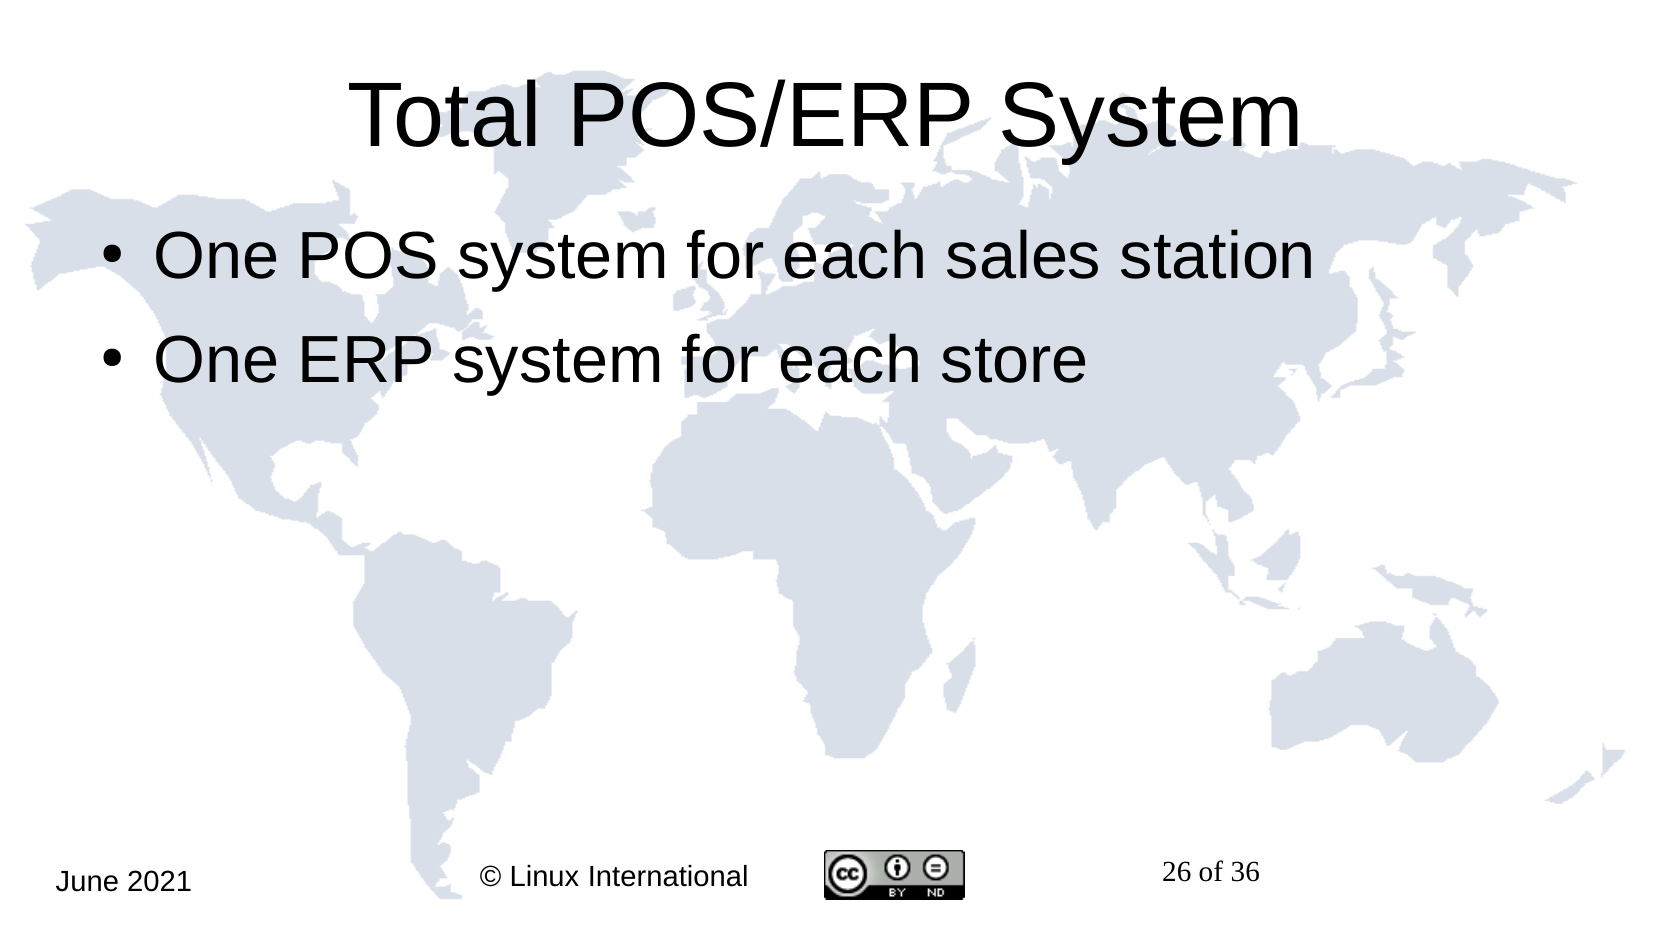

# Total POS/ERP System
One POS system for each sales station
One ERP system for each store
26